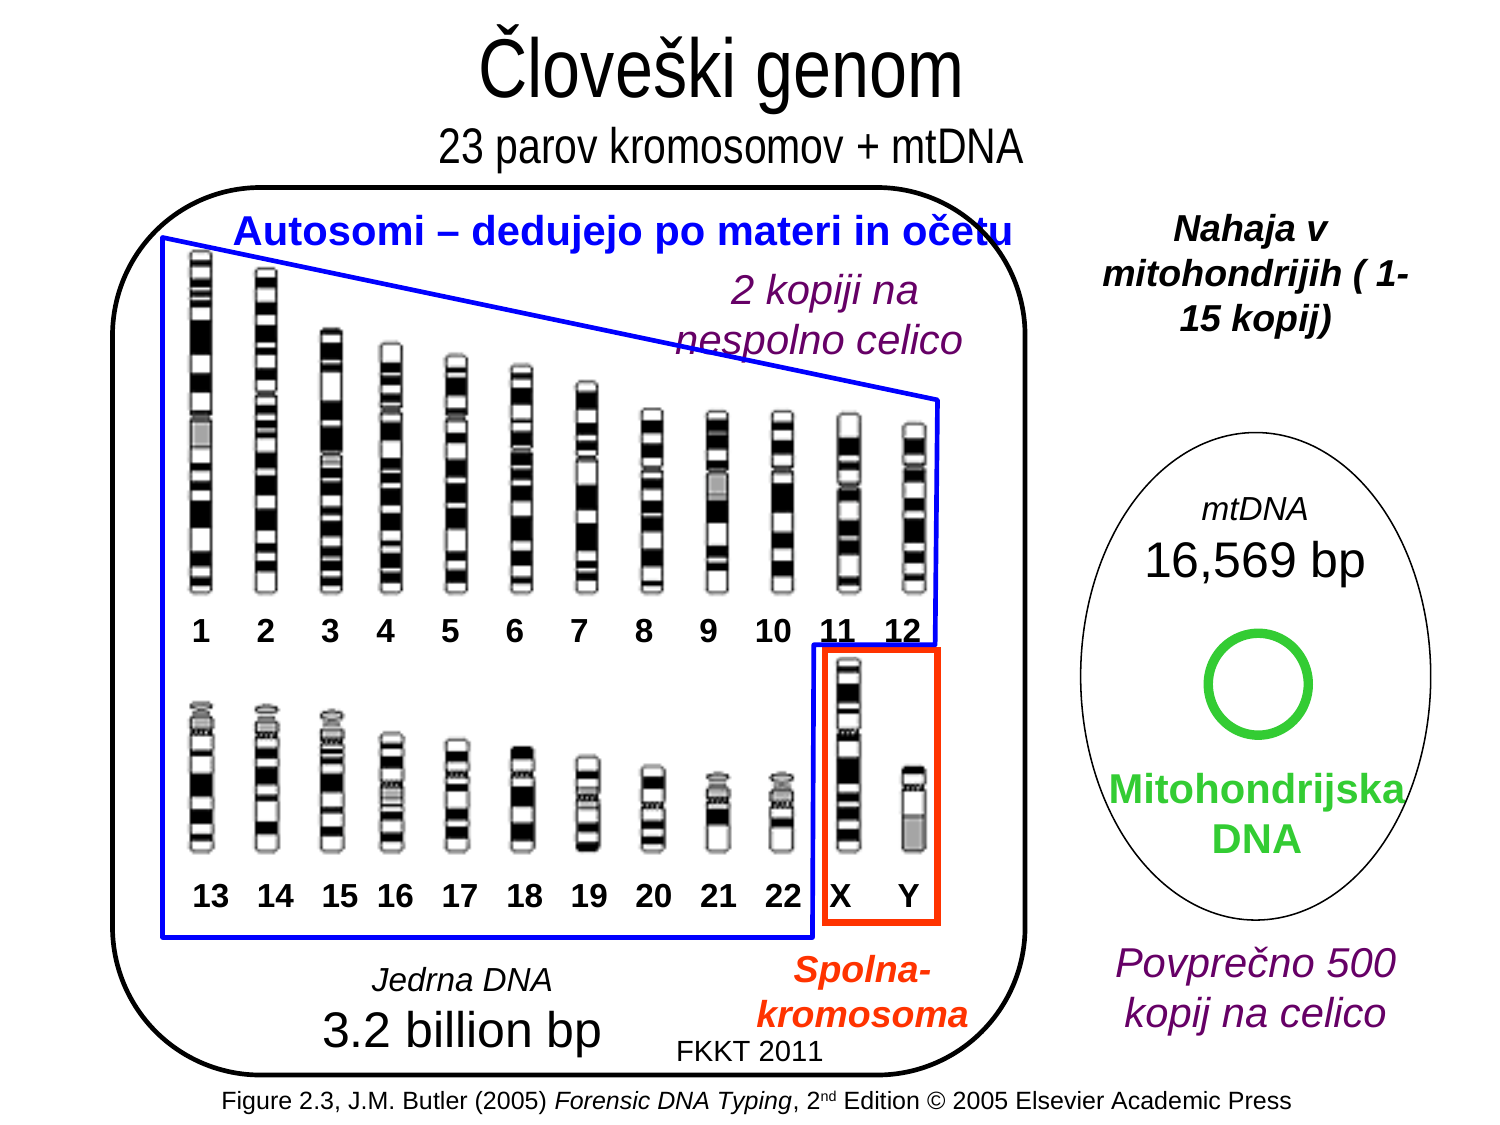

# Človeški genom 23 parov kromosomov + mtDNA
Autosomi – dedujejo po materi in očetu
Nahaja v mitohondrijih ( 1-15 kopij)
http://www.ncbi.nlm.nih.gov/genome/guide/
1 2 3 4 5 6 7 8 9 10 11 12
 13 14 15 16 17 18 19 20 21 22 X Y
2 kopiji na nespolno celico
mtDNA
16,569 bp
MitohondrijskaDNA
Povprečno 500 kopij na celico
Spolna-kromosoma
Jedrna DNA
3.2 billion bp
FKKT 2011
Figure 2.3, J.M. Butler (2005) Forensic DNA Typing, 2nd Edition © 2005 Elsevier Academic Press